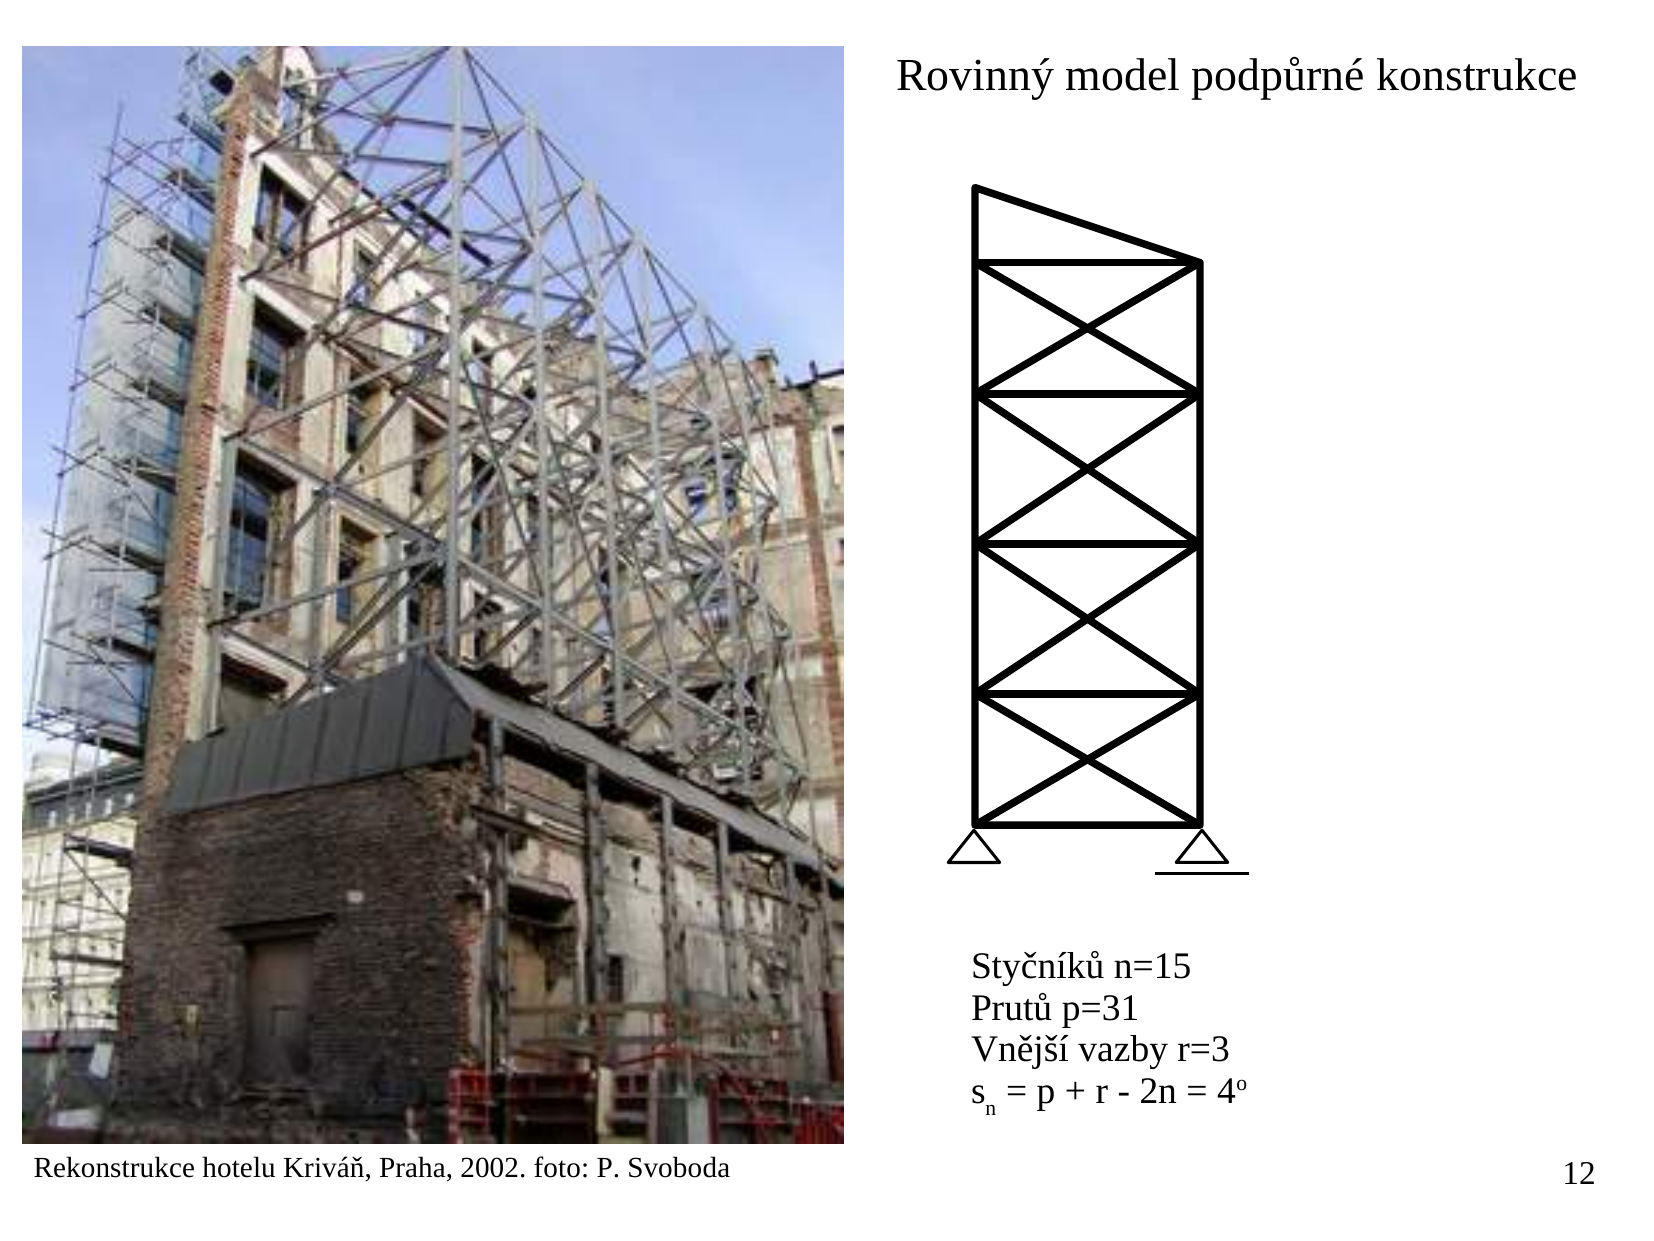

Rovinný model podpůrné konstrukce
Styčníků n=15
Prutů p=31
Vnější vazby r=3
sn = p + r - 2n = 4o
Rekonstrukce hotelu Kriváň, Praha, 2002. foto: P. Svoboda
12